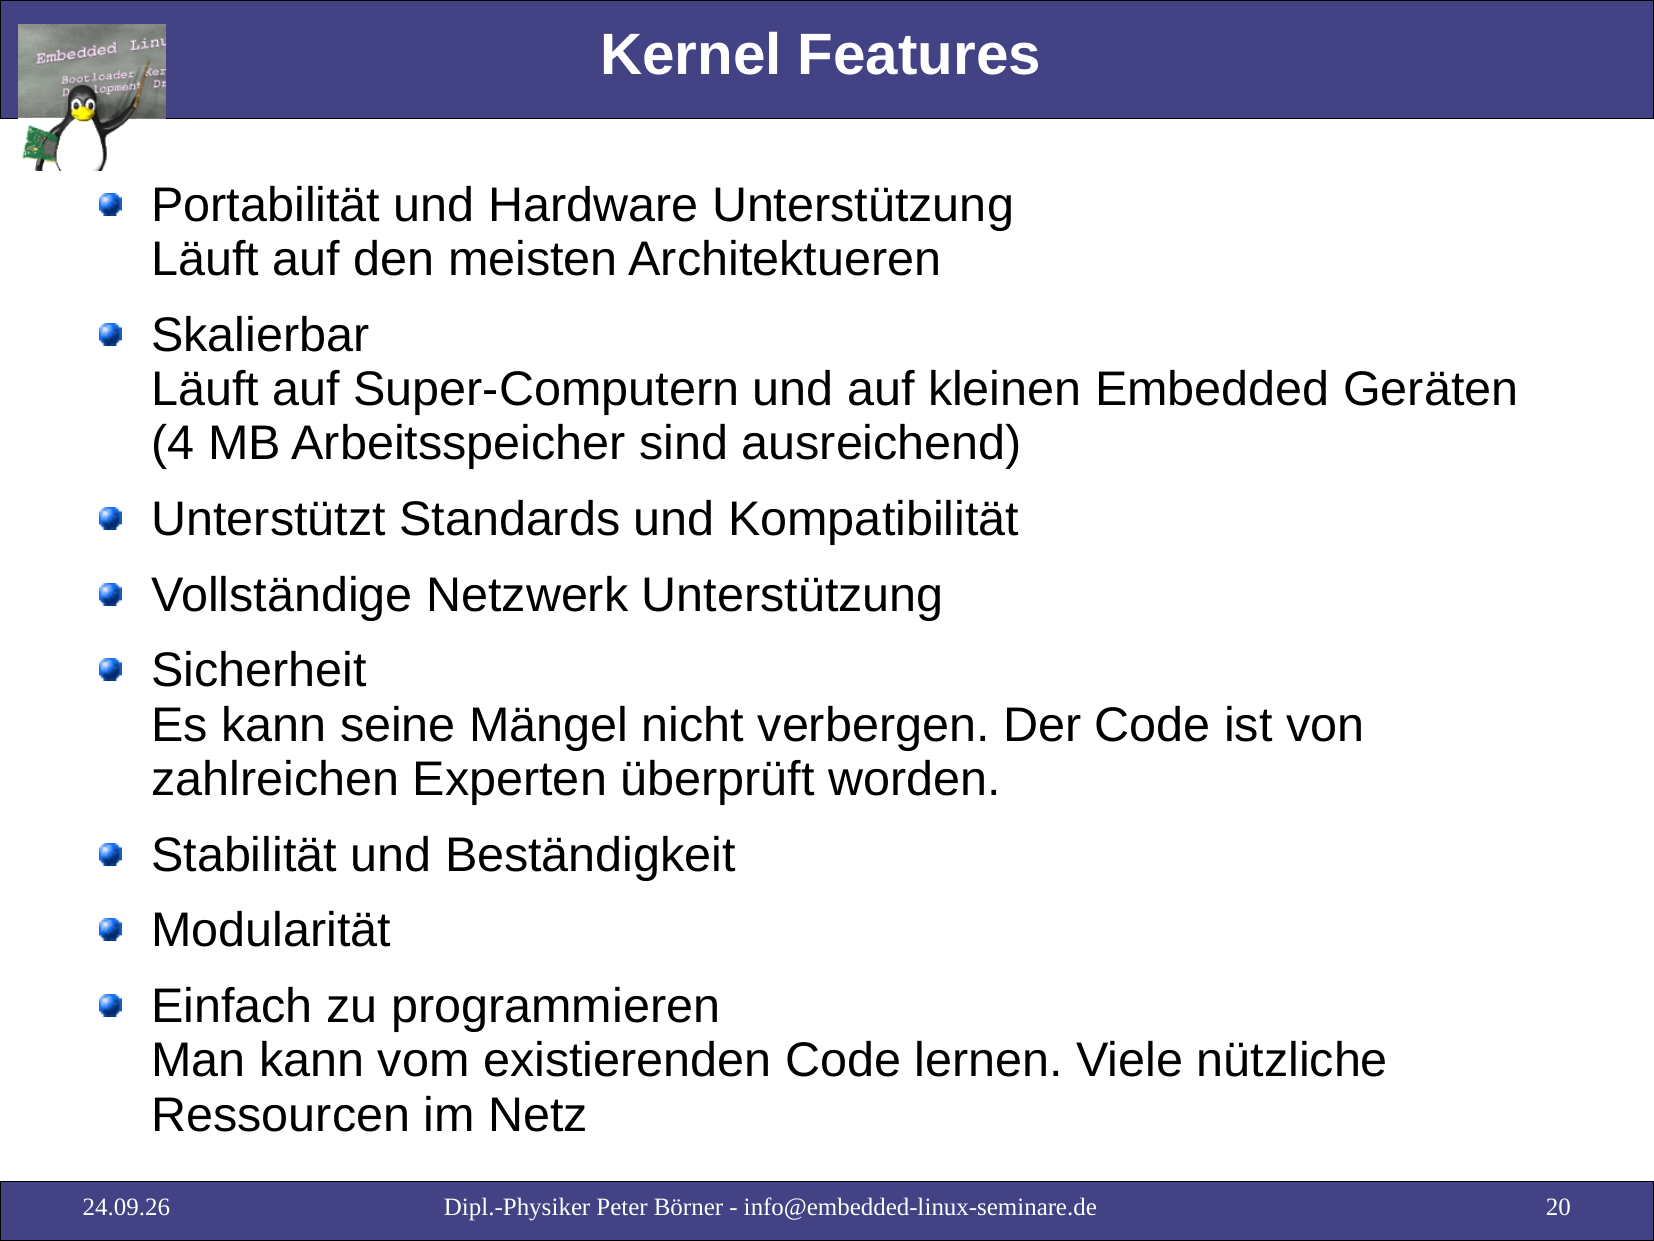

# Kernel Features
Portabilität und Hardware Unterstützung
Läuft auf den meisten Architektueren
Skalierbar
Läuft auf Super-Computern und auf kleinen Embedded Geräten
(4 MB Arbeitsspeicher sind ausreichend)
Unterstützt Standards und Kompatibilität
Vollständige Netzwerk Unterstützung
Sicherheit
Es kann seine Mängel nicht verbergen. Der Code ist von zahlreichen Experten überprüft worden.
Stabilität und Beständigkeit
Modularität
Einfach zu programmieren
Man kann vom existierenden Code lernen. Viele nützliche Ressourcen im Netz
 Dipl.-Physiker Peter Börner - info@embedded-linux-seminare.de
20